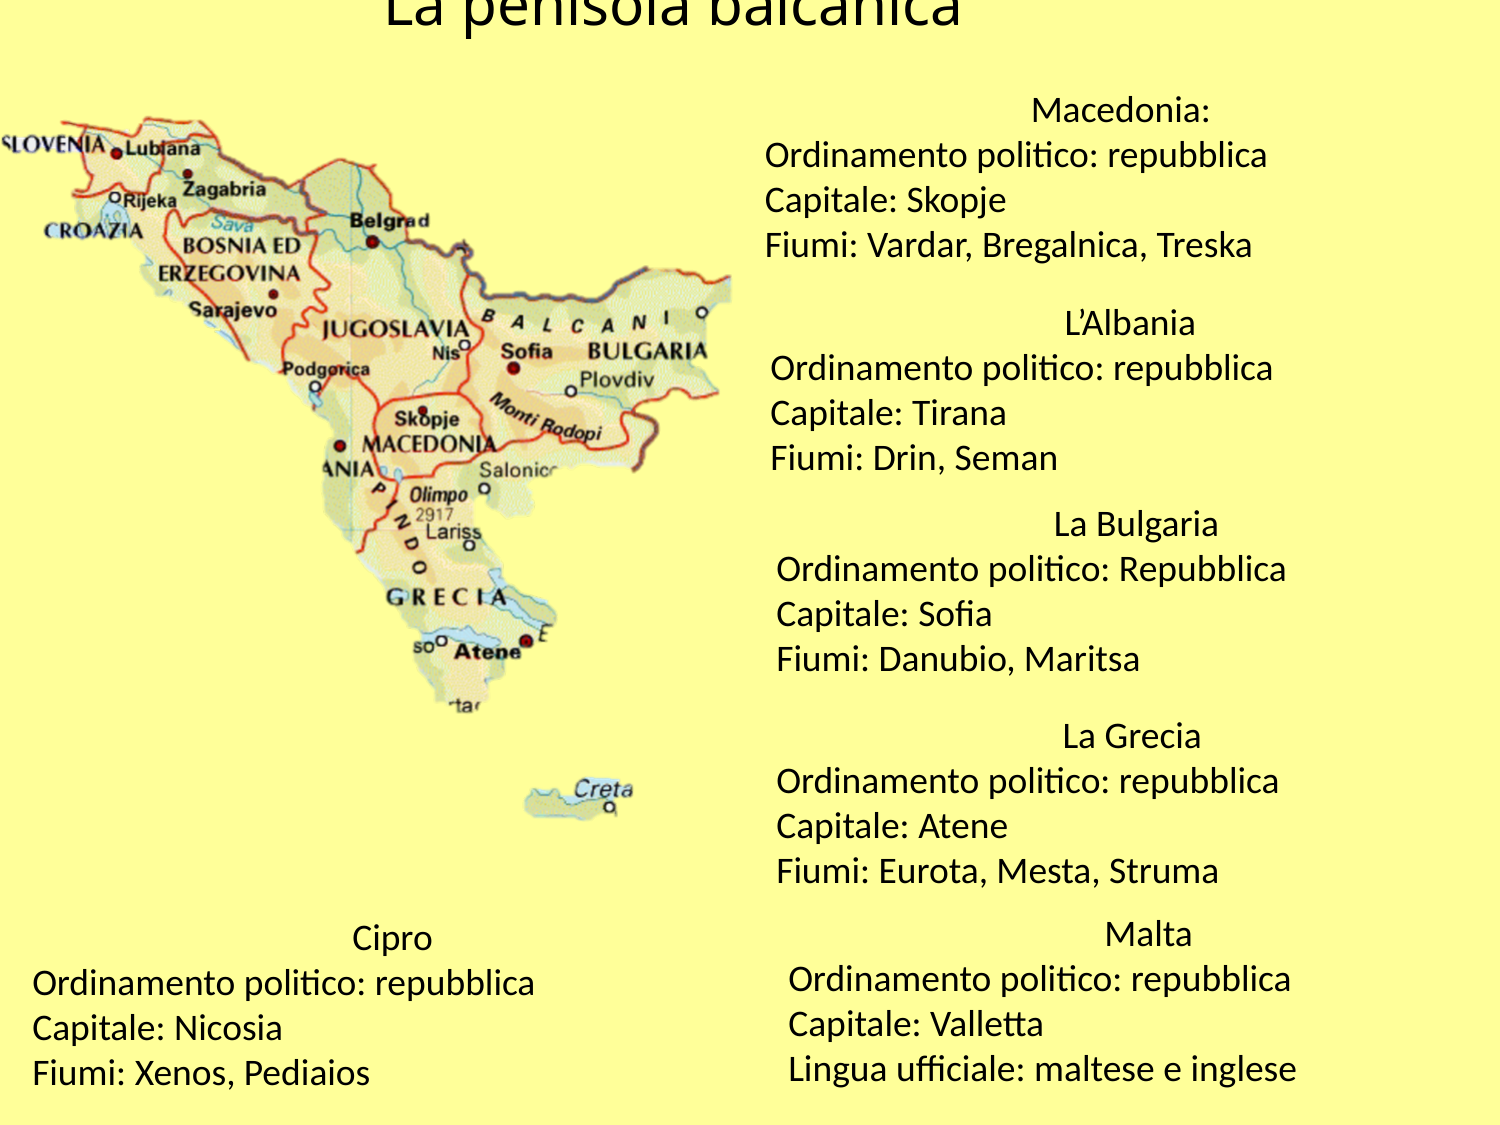

# La penisola balcanica
Macedonia:
Ordinamento politico: repubblica
Capitale: Skopje
Fiumi: Vardar, Bregalnica, Treska
L’Albania
Ordinamento politico: repubblica
Capitale: Tirana
Fiumi: Drin, Seman
La Bulgaria
Ordinamento politico: Repubblica
Capitale: Sofia
Fiumi: Danubio, Maritsa
La Grecia
Ordinamento politico: repubblica
Capitale: Atene
Fiumi: Eurota, Mesta, Struma
Malta
Ordinamento politico: repubblica
Capitale: Valletta
Lingua ufficiale: maltese e inglese
Cipro
Ordinamento politico: repubblica
Capitale: Nicosia
Fiumi: Xenos, Pediaios